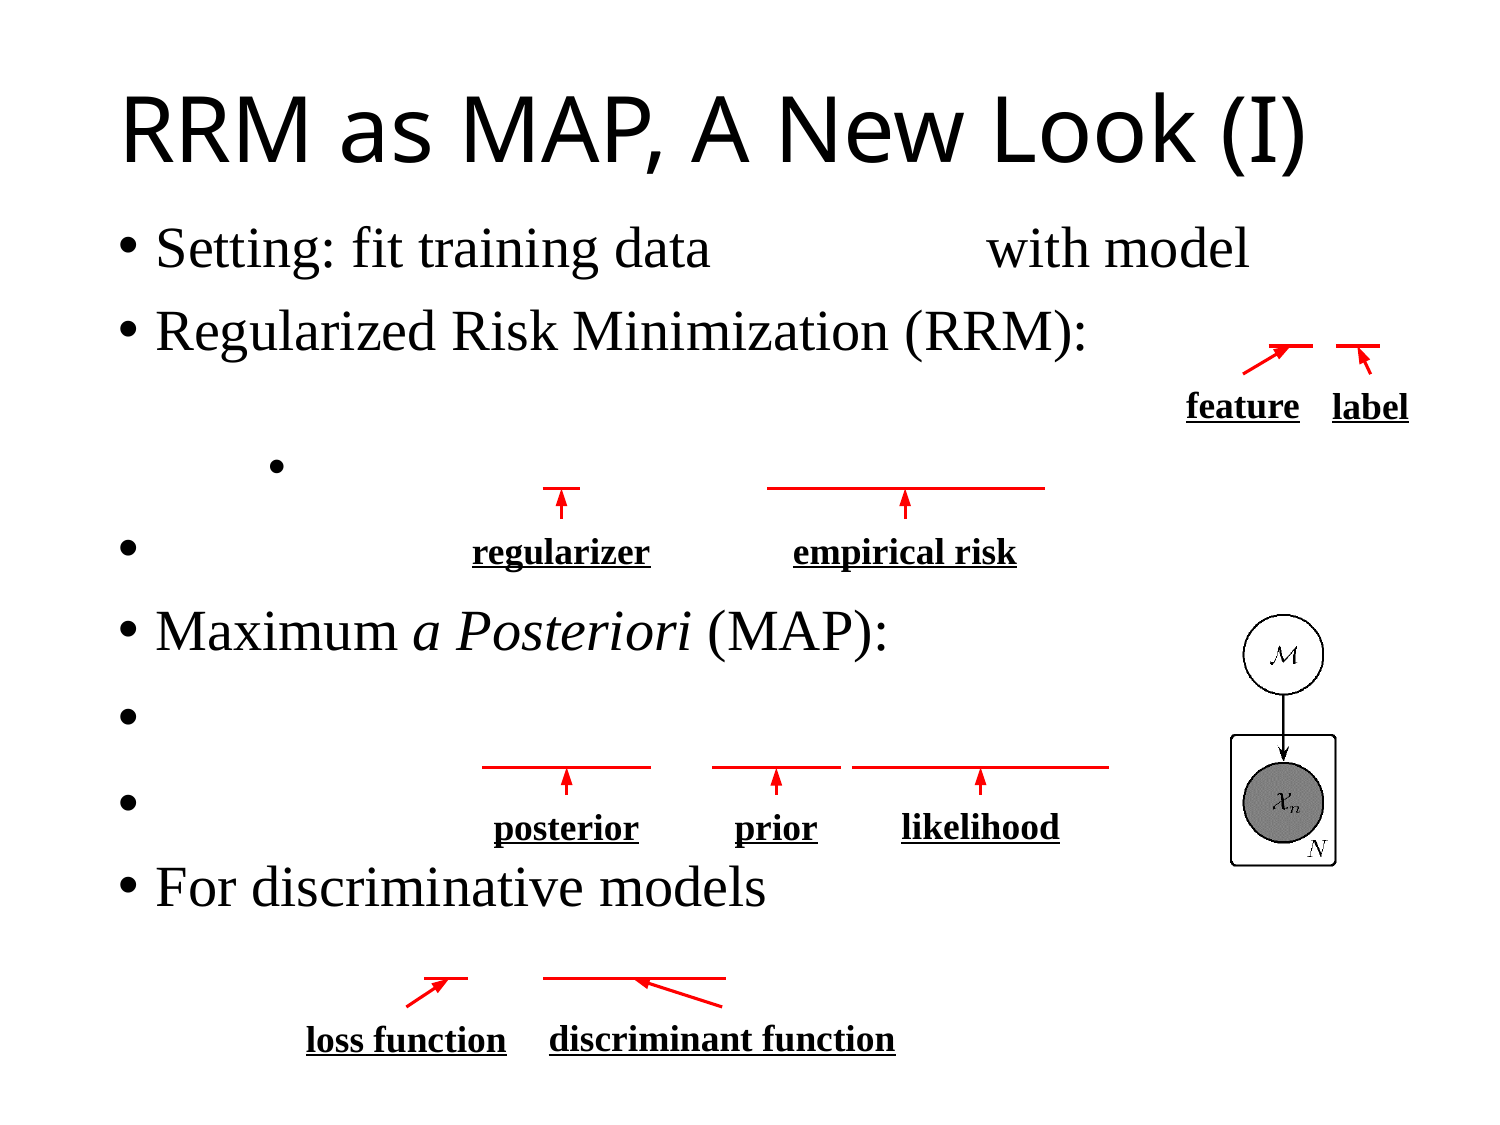

RRM as MAP, A New Look (I)
# Setting: fit training data with model
Regularized Risk Minimization (RRM):
Maximum a Posteriori (MAP):
For discriminative models
feature
label
regularizer
empirical risk
likelihood
prior
posterior
discriminant function
loss function